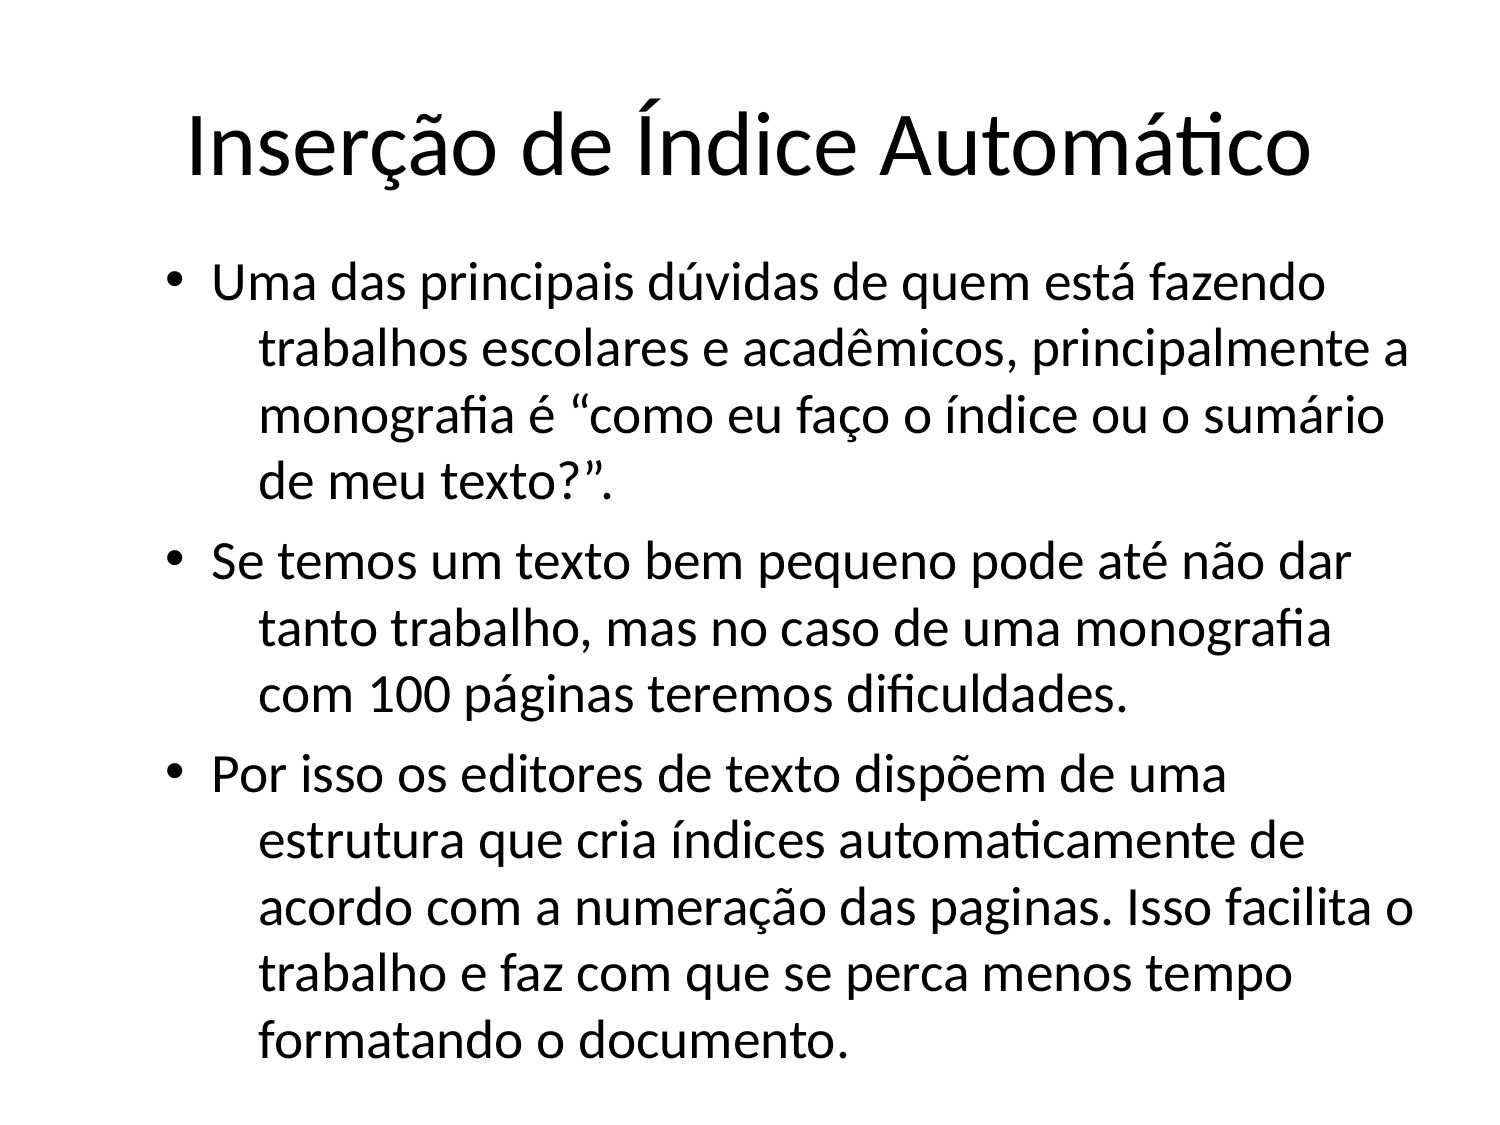

# Inserção de Índice Automático
Uma das principais dúvidas de quem está fazendo trabalhos escolares e acadêmicos, principalmente a monografia é “como eu faço o índice ou o sumário de meu texto?”.
Se temos um texto bem pequeno pode até não dar tanto trabalho, mas no caso de uma monografia com 100 páginas teremos dificuldades.
Por isso os editores de texto dispõem de uma estrutura que cria índices automaticamente de acordo com a numeração das paginas. Isso facilita o trabalho e faz com que se perca menos tempo formatando o documento.